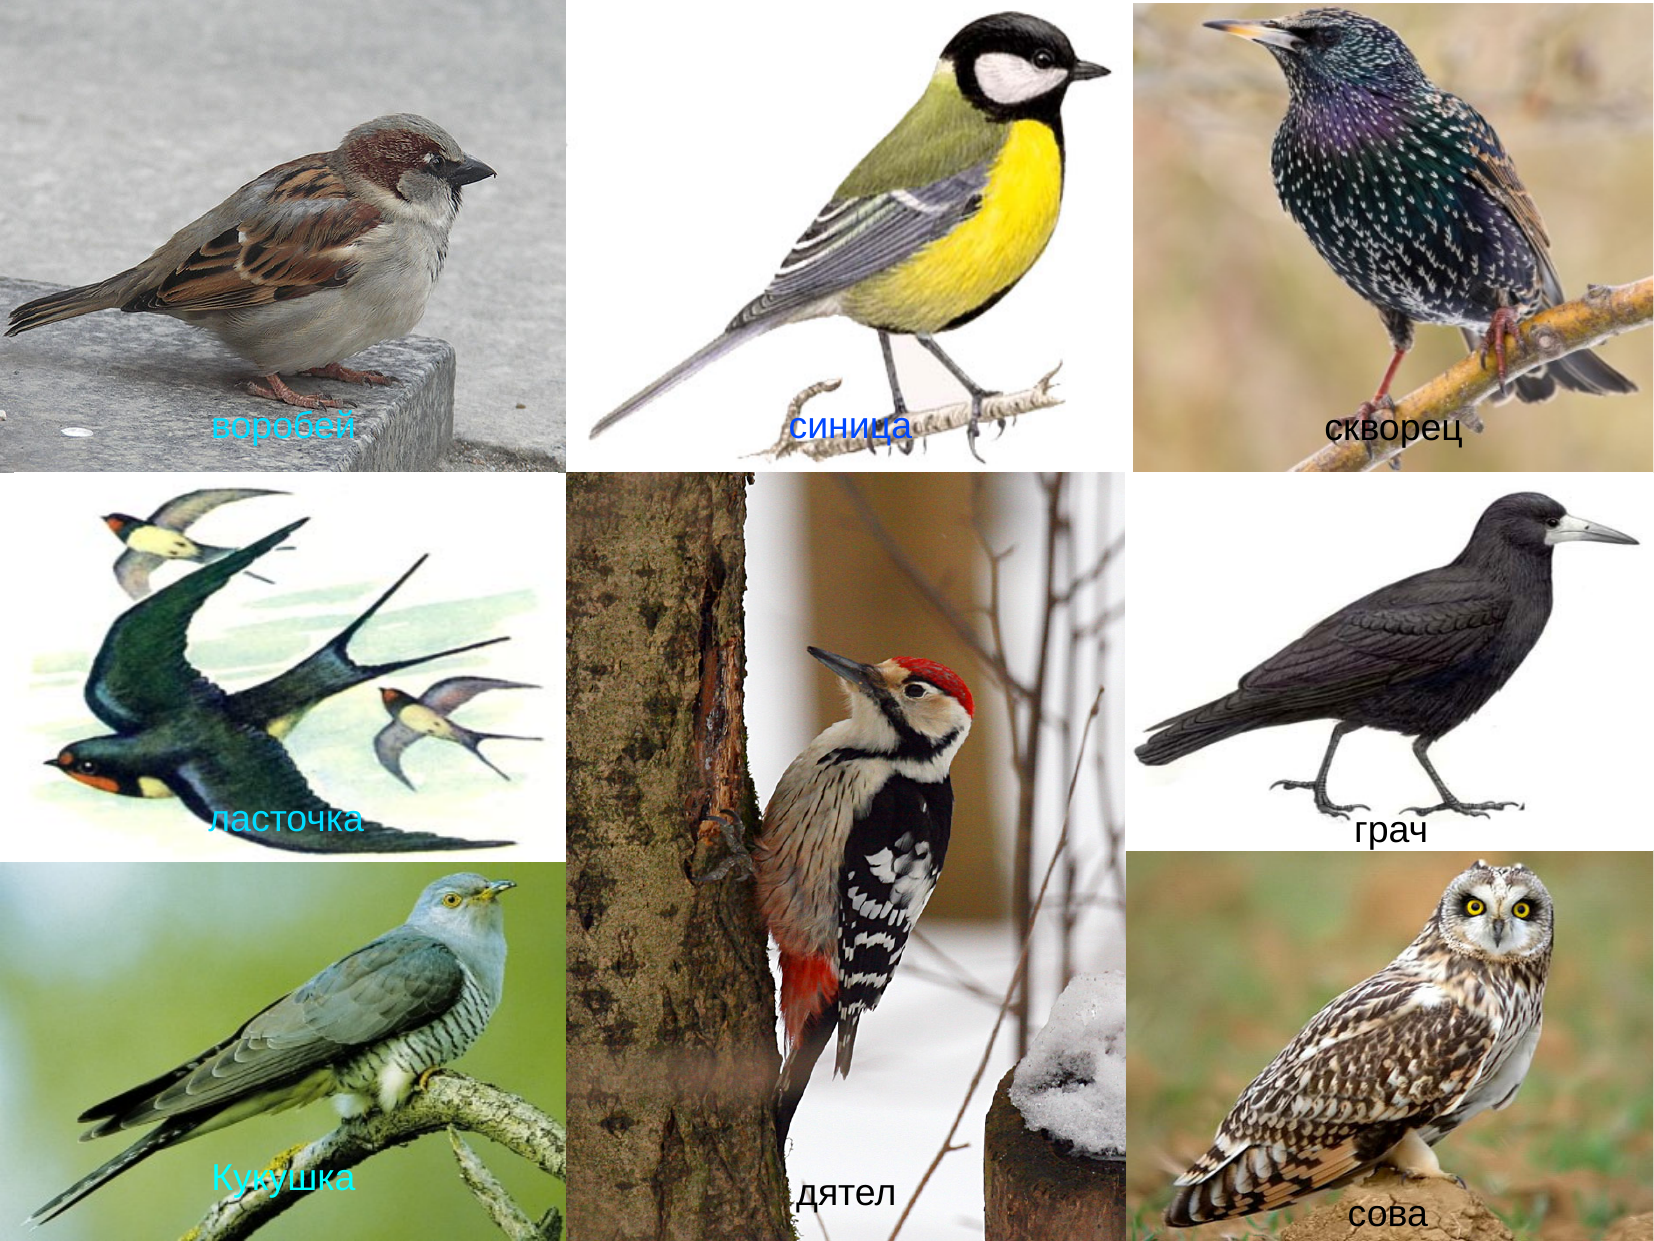

воробей
синица
скворец
#
ласточка
дятел
грач
сова
Кукушка